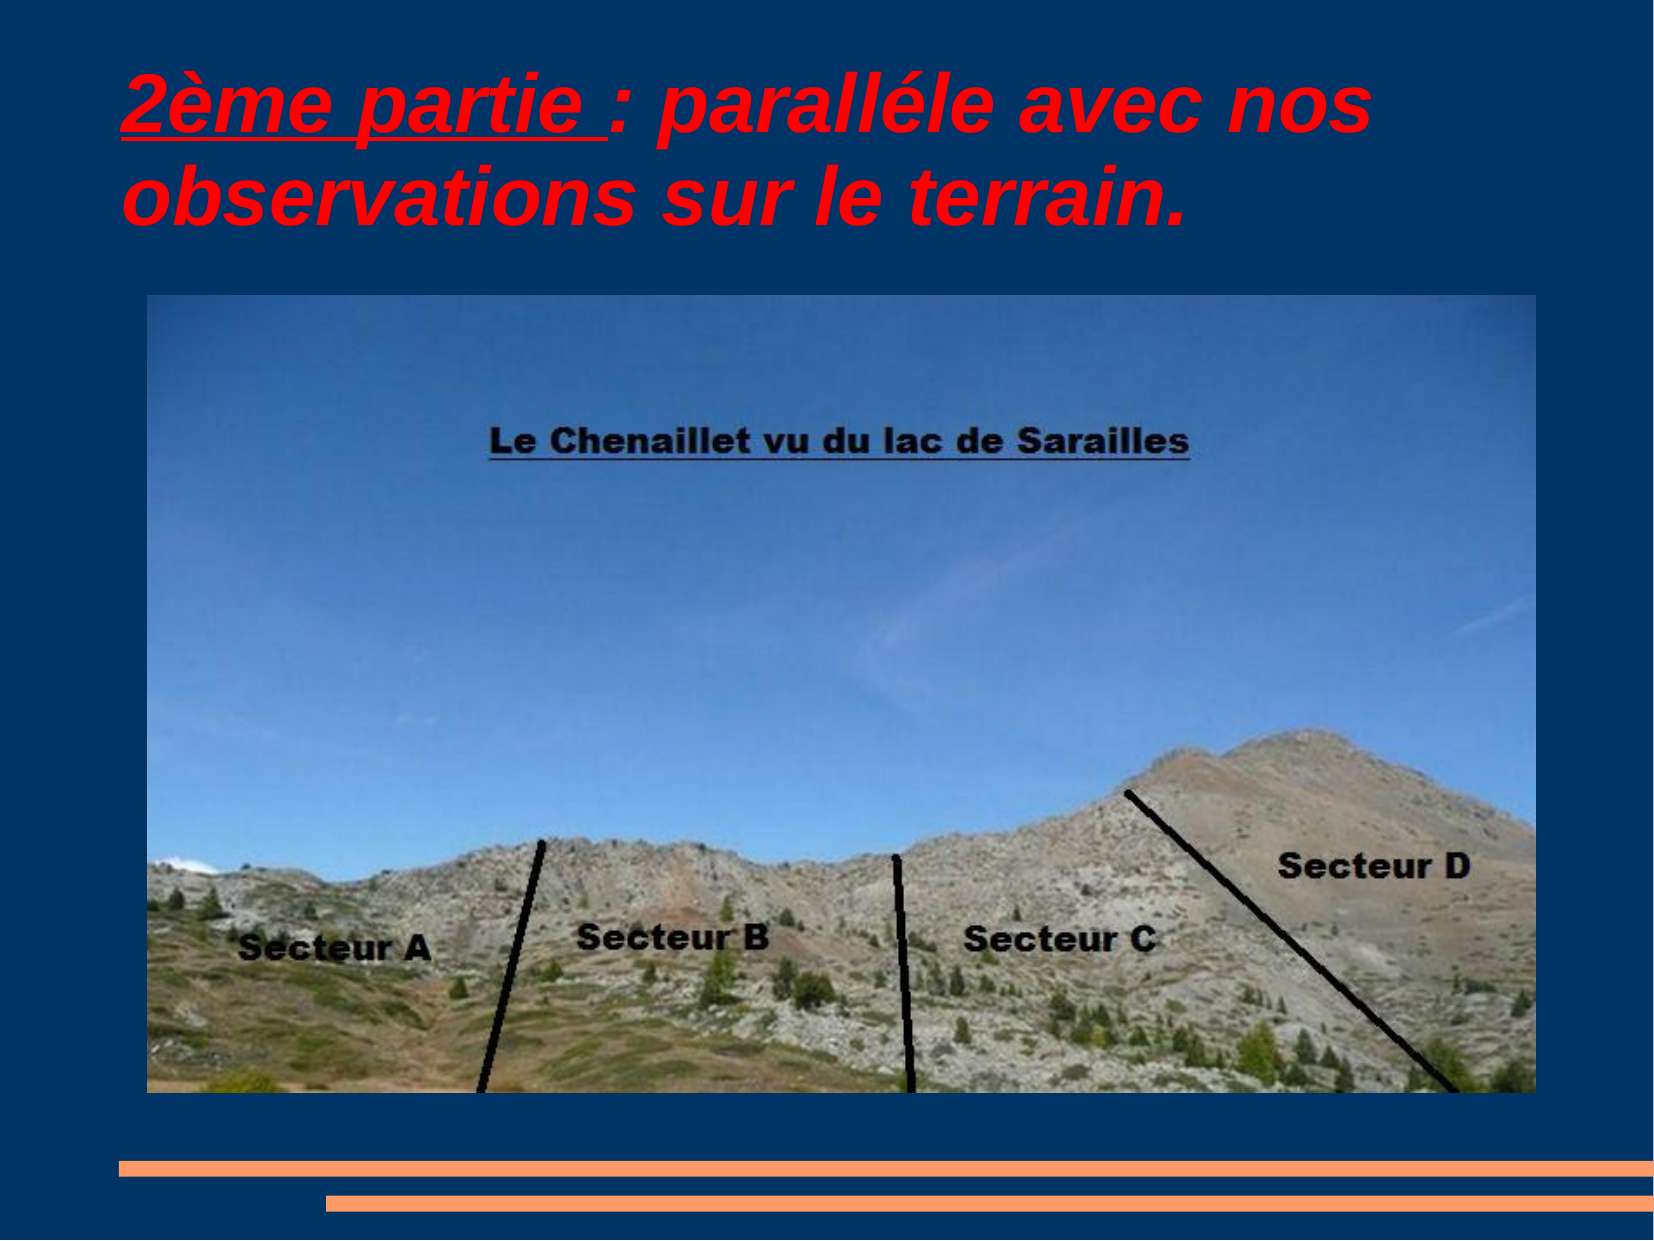

# 2ème partie : paralléle avec nos observations sur le terrain.